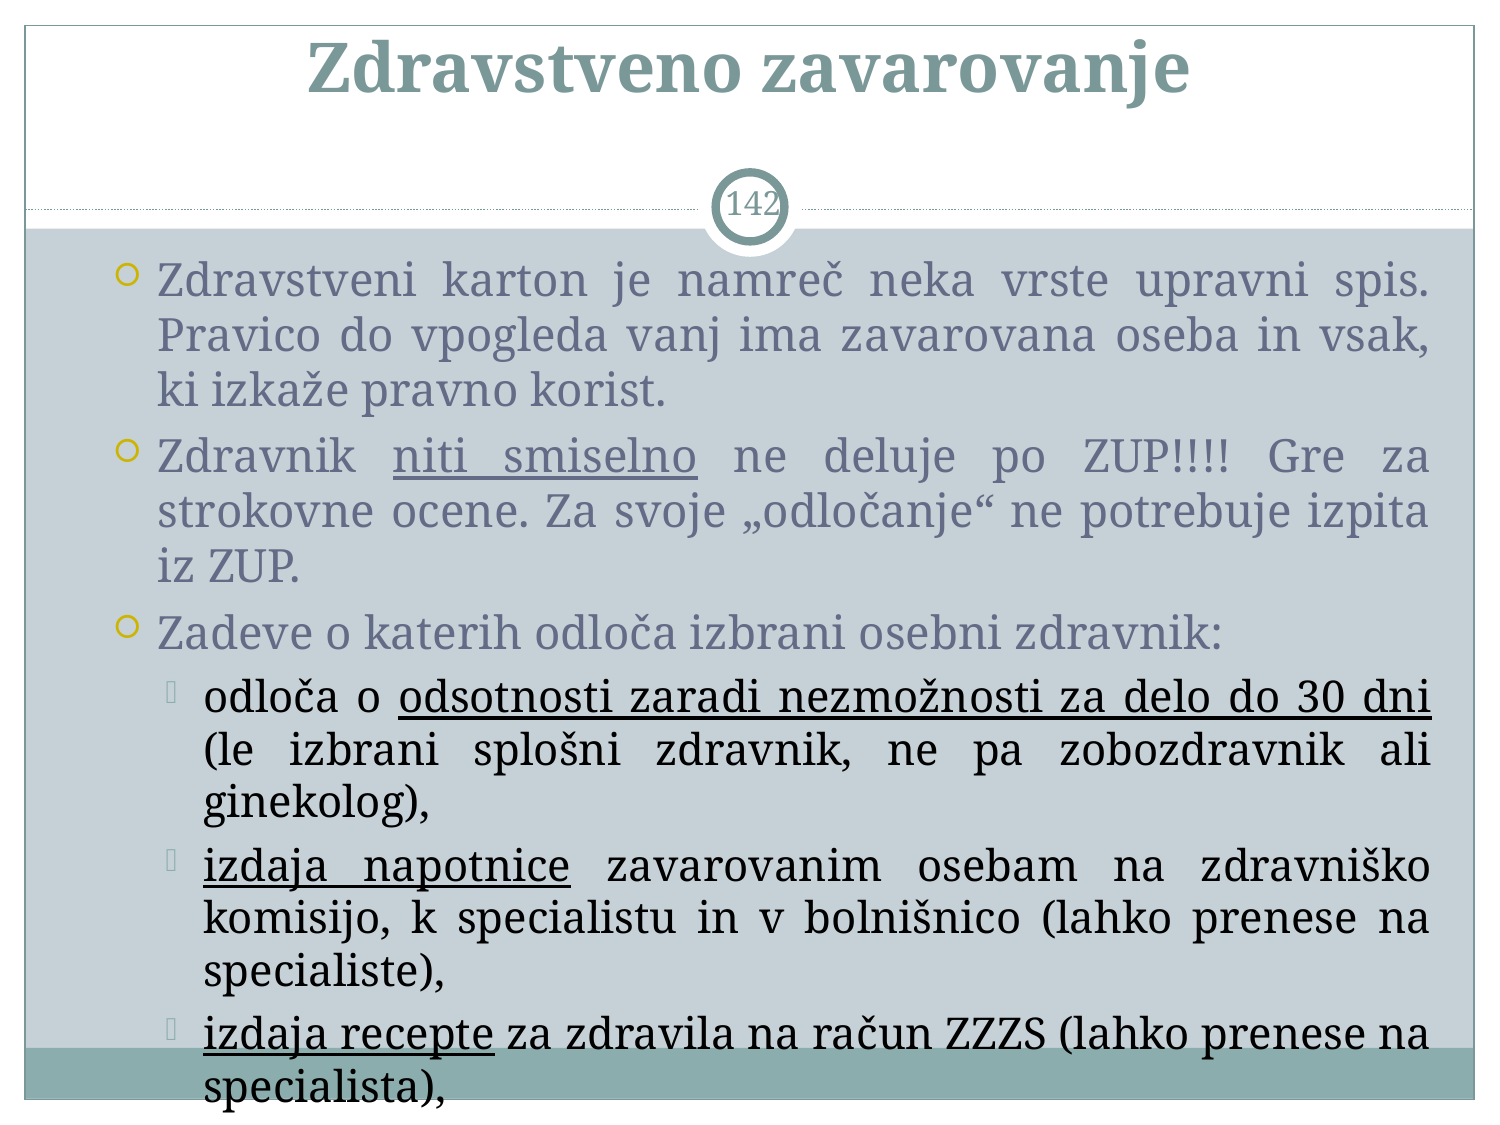

# Zdravstveno zavarovanje
Zdravstveni karton je namreč neka vrste upravni spis. Pravico do vpogleda vanj ima zavarovana oseba in vsak, ki izkaže pravno korist.
Zdravnik niti smiselno ne deluje po ZUP!!!! Gre za strokovne ocene. Za svoje „odločanje“ ne potrebuje izpita iz ZUP.
Zadeve o katerih odloča izbrani osebni zdravnik:
odloča o odsotnosti zaradi nezmožnosti za delo do 30 dni (le izbrani splošni zdravnik, ne pa zobozdravnik ali ginekolog),
izdaja napotnice zavarovanim osebam na zdravniško komisijo, k specialistu in v bolnišnico (lahko prenese na specialiste),
izdaja recepte za zdravila na račun ZZZS (lahko prenese na specialista),